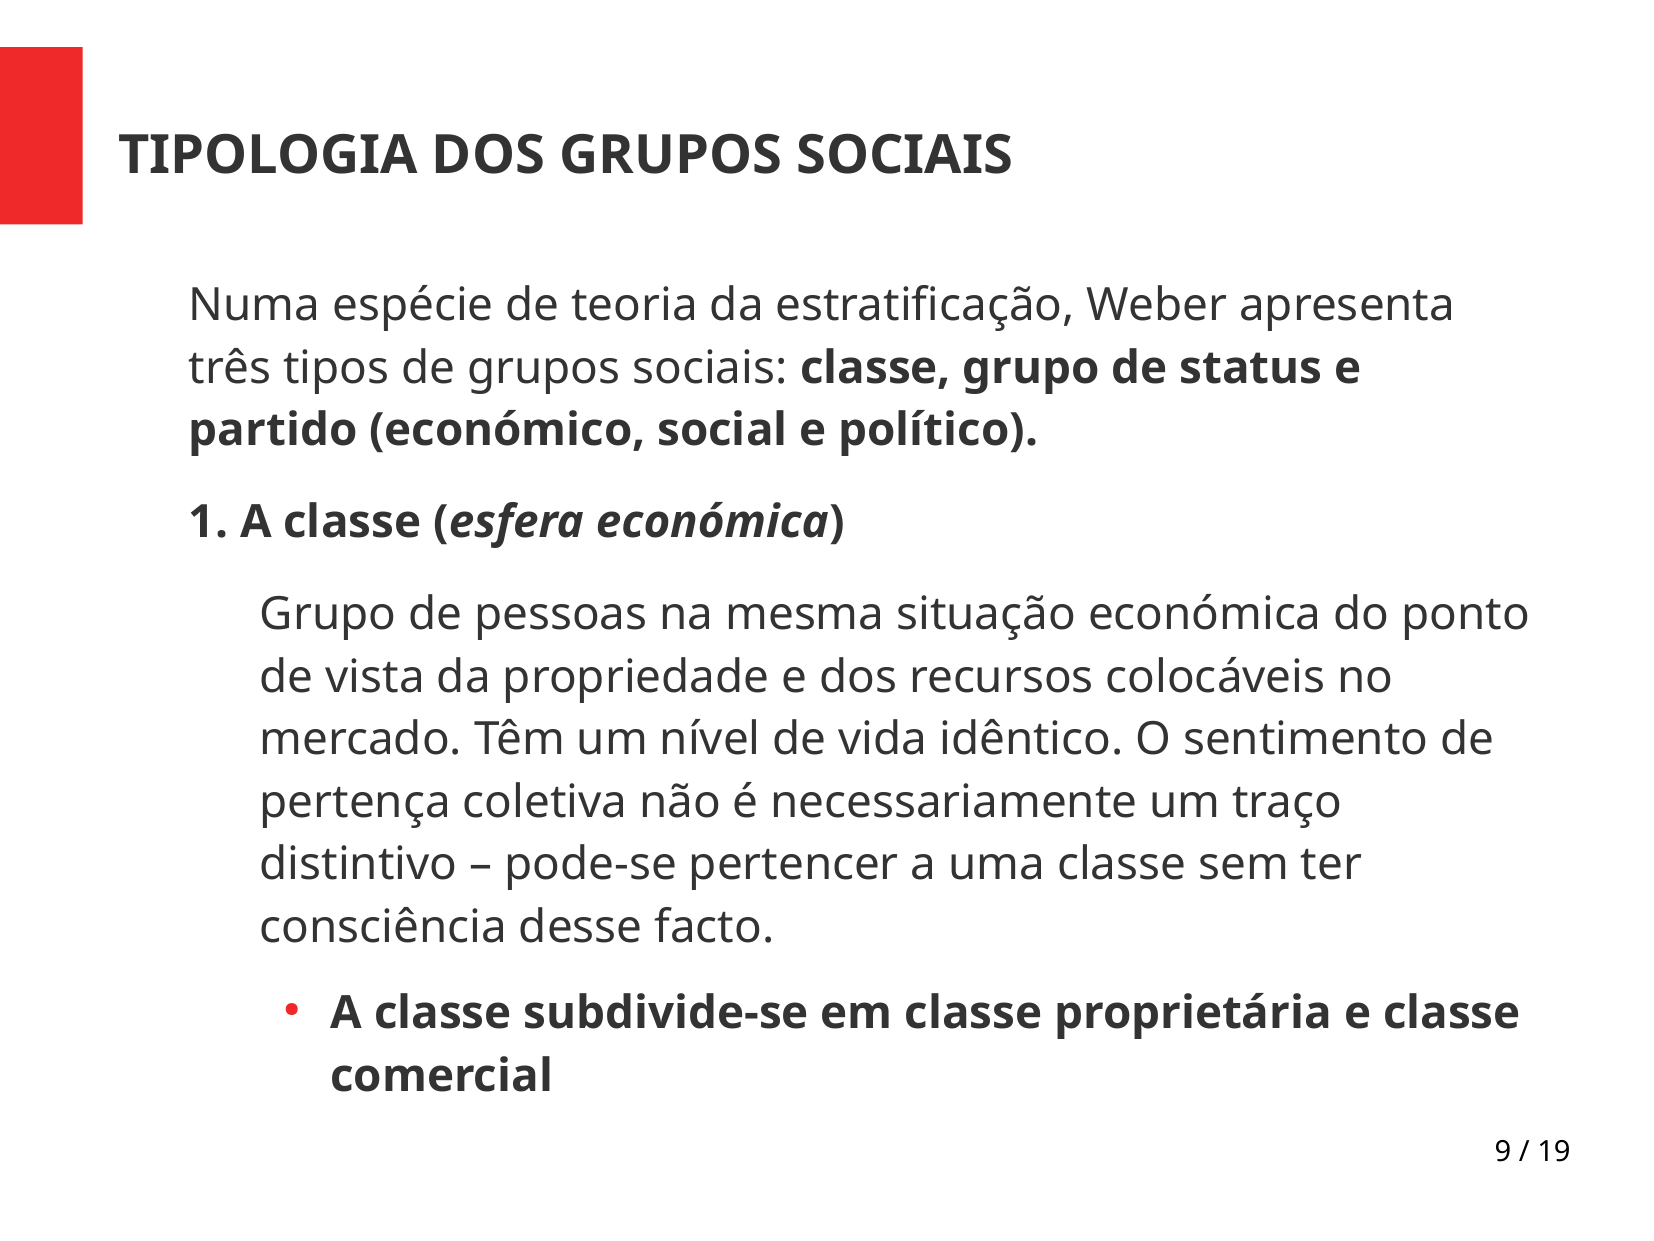

# TIPOLOGIA DOS GRUPOS SOCIAIS
Numa espécie de teoria da estratificação, Weber apresenta três tipos de grupos sociais: classe, grupo de status e partido (económico, social e político).
1. A classe (esfera económica)
Grupo de pessoas na mesma situação económica do ponto de vista da propriedade e dos recursos colocáveis no mercado. Têm um nível de vida idêntico. O sentimento de pertença coletiva não é necessariamente um traço distintivo – pode-se pertencer a uma classe sem ter consciência desse facto.
A classe subdivide-se em classe proprietária e classe comercial
9